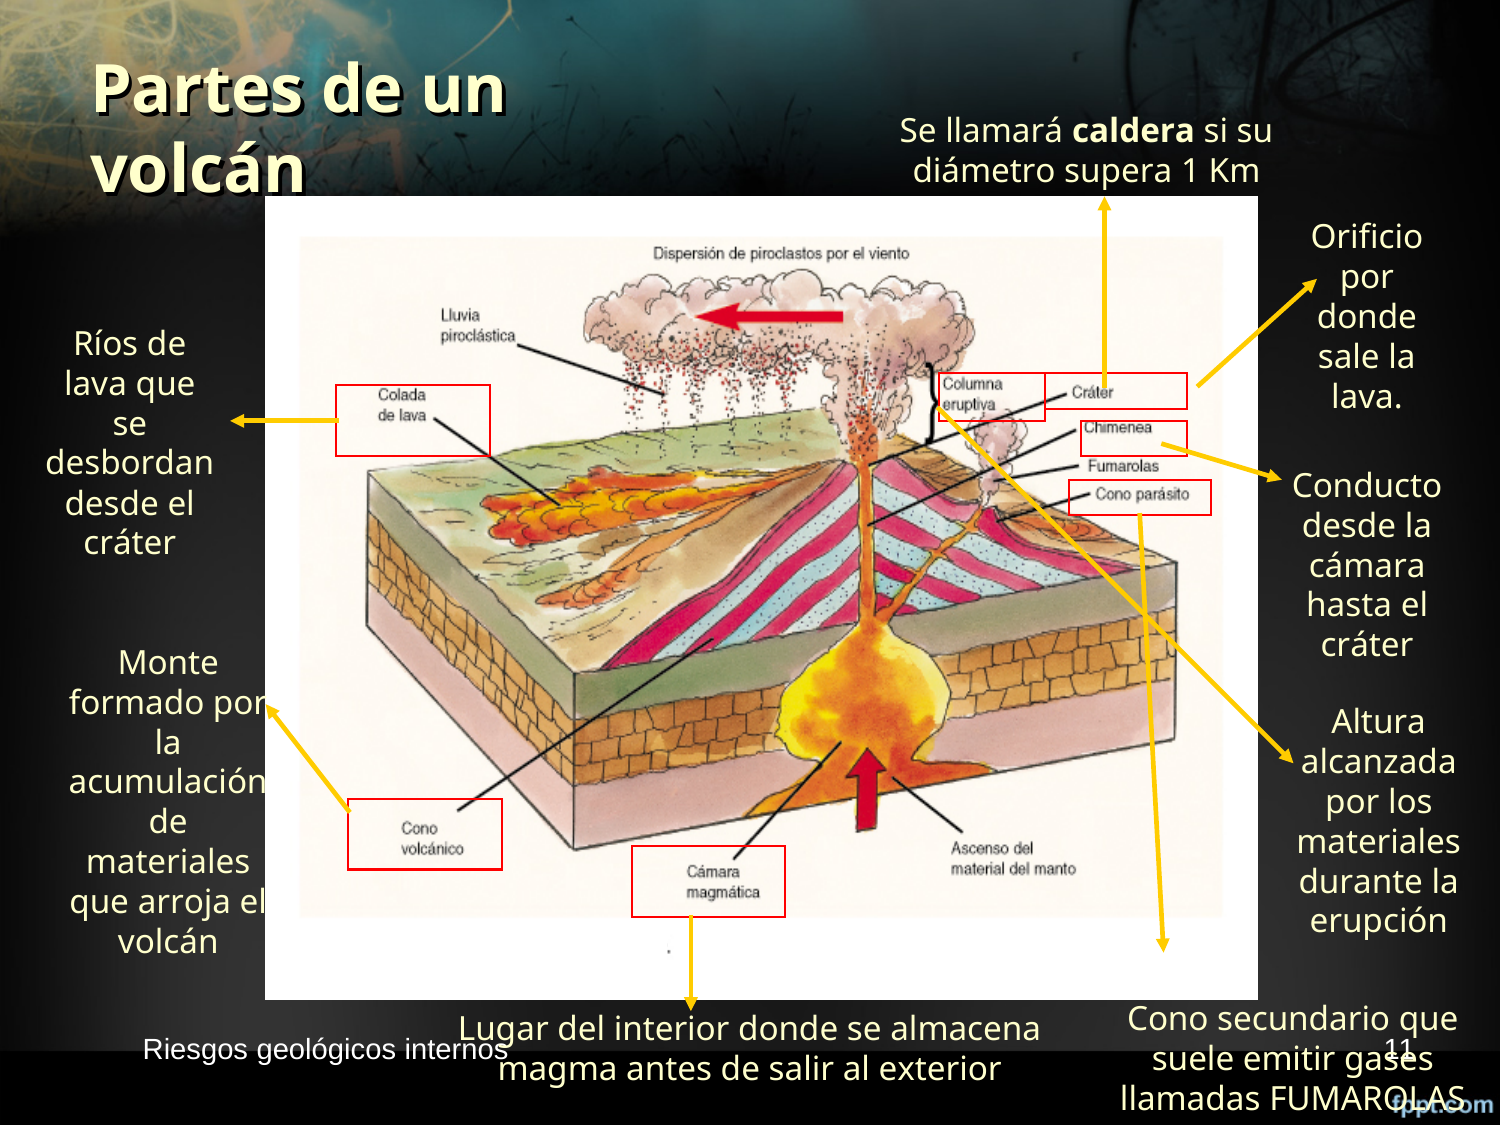

# Partes de un volcán
Se llamará caldera si su diámetro supera 1 Km
Orificio por donde sale la lava.
Ríos de lava que se desbordan desde el cráter
Conducto desde la cámara hasta el cráter
Monte formado por la acumulación de materiales que arroja el volcán
Altura alcanzada por los materiales durante la erupción
Cono secundario que suele emitir gases llamadas FUMAROLAS
Lugar del interior donde se almacena magma antes de salir al exterior
Riesgos geológicos internos